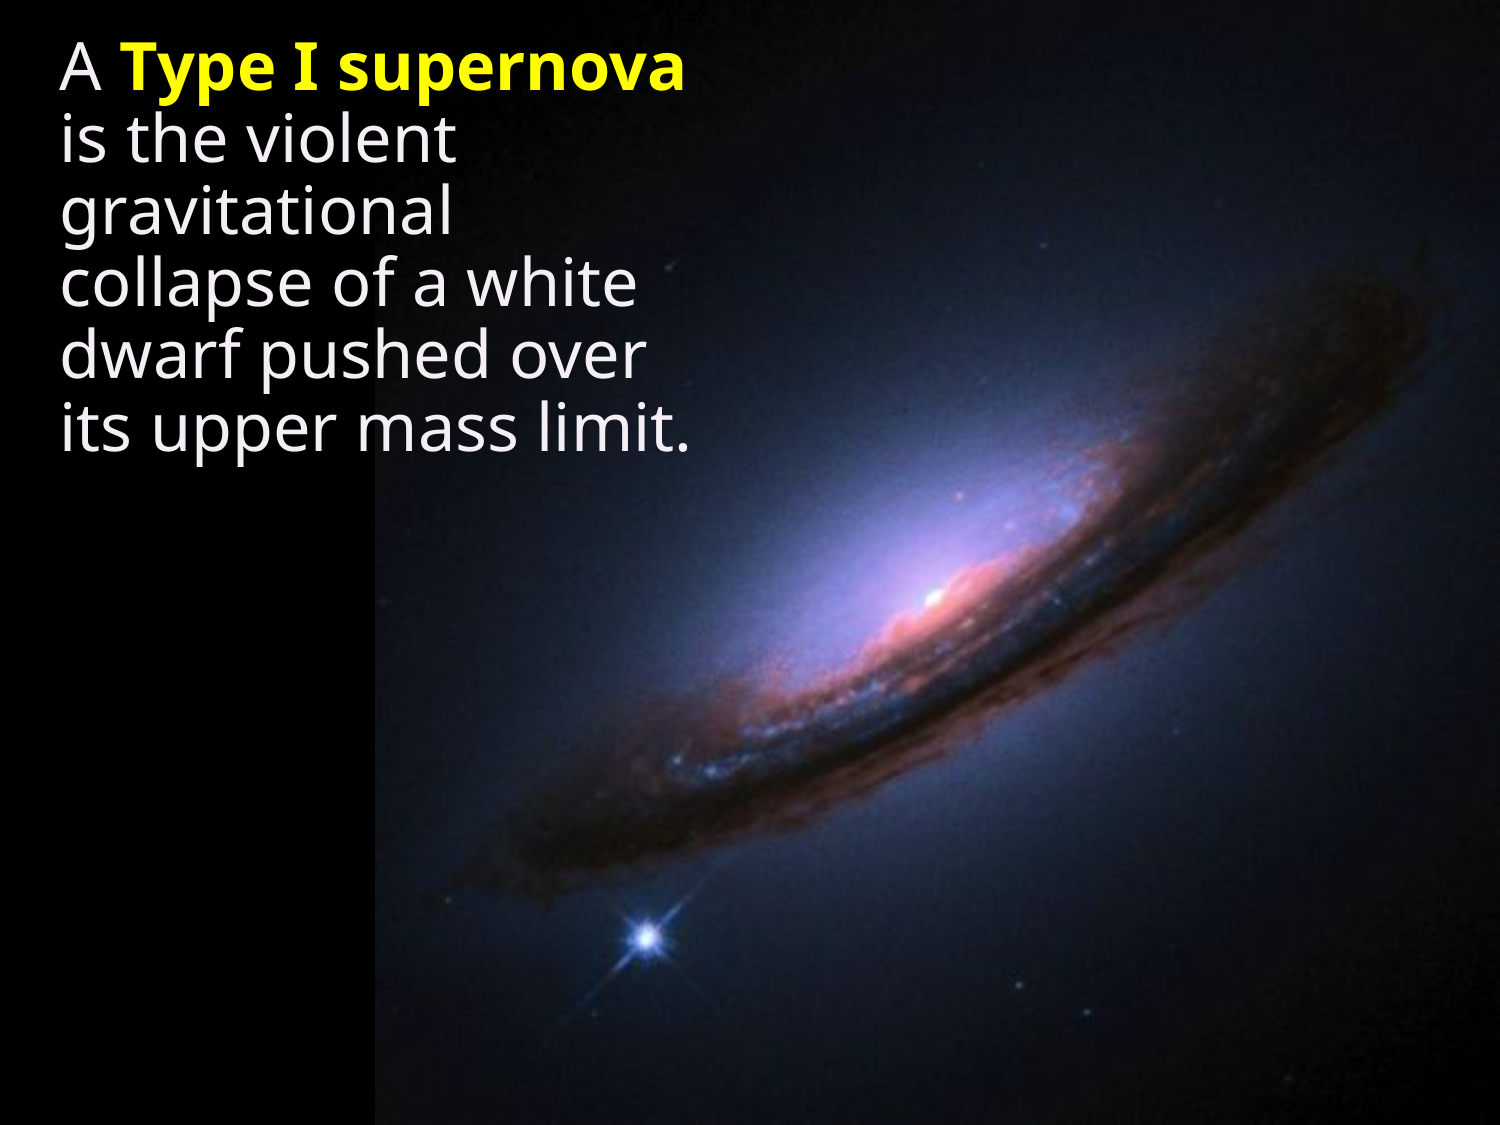

A Type I supernova is the violent gravitational collapse of a white dwarf pushed over its upper mass limit.